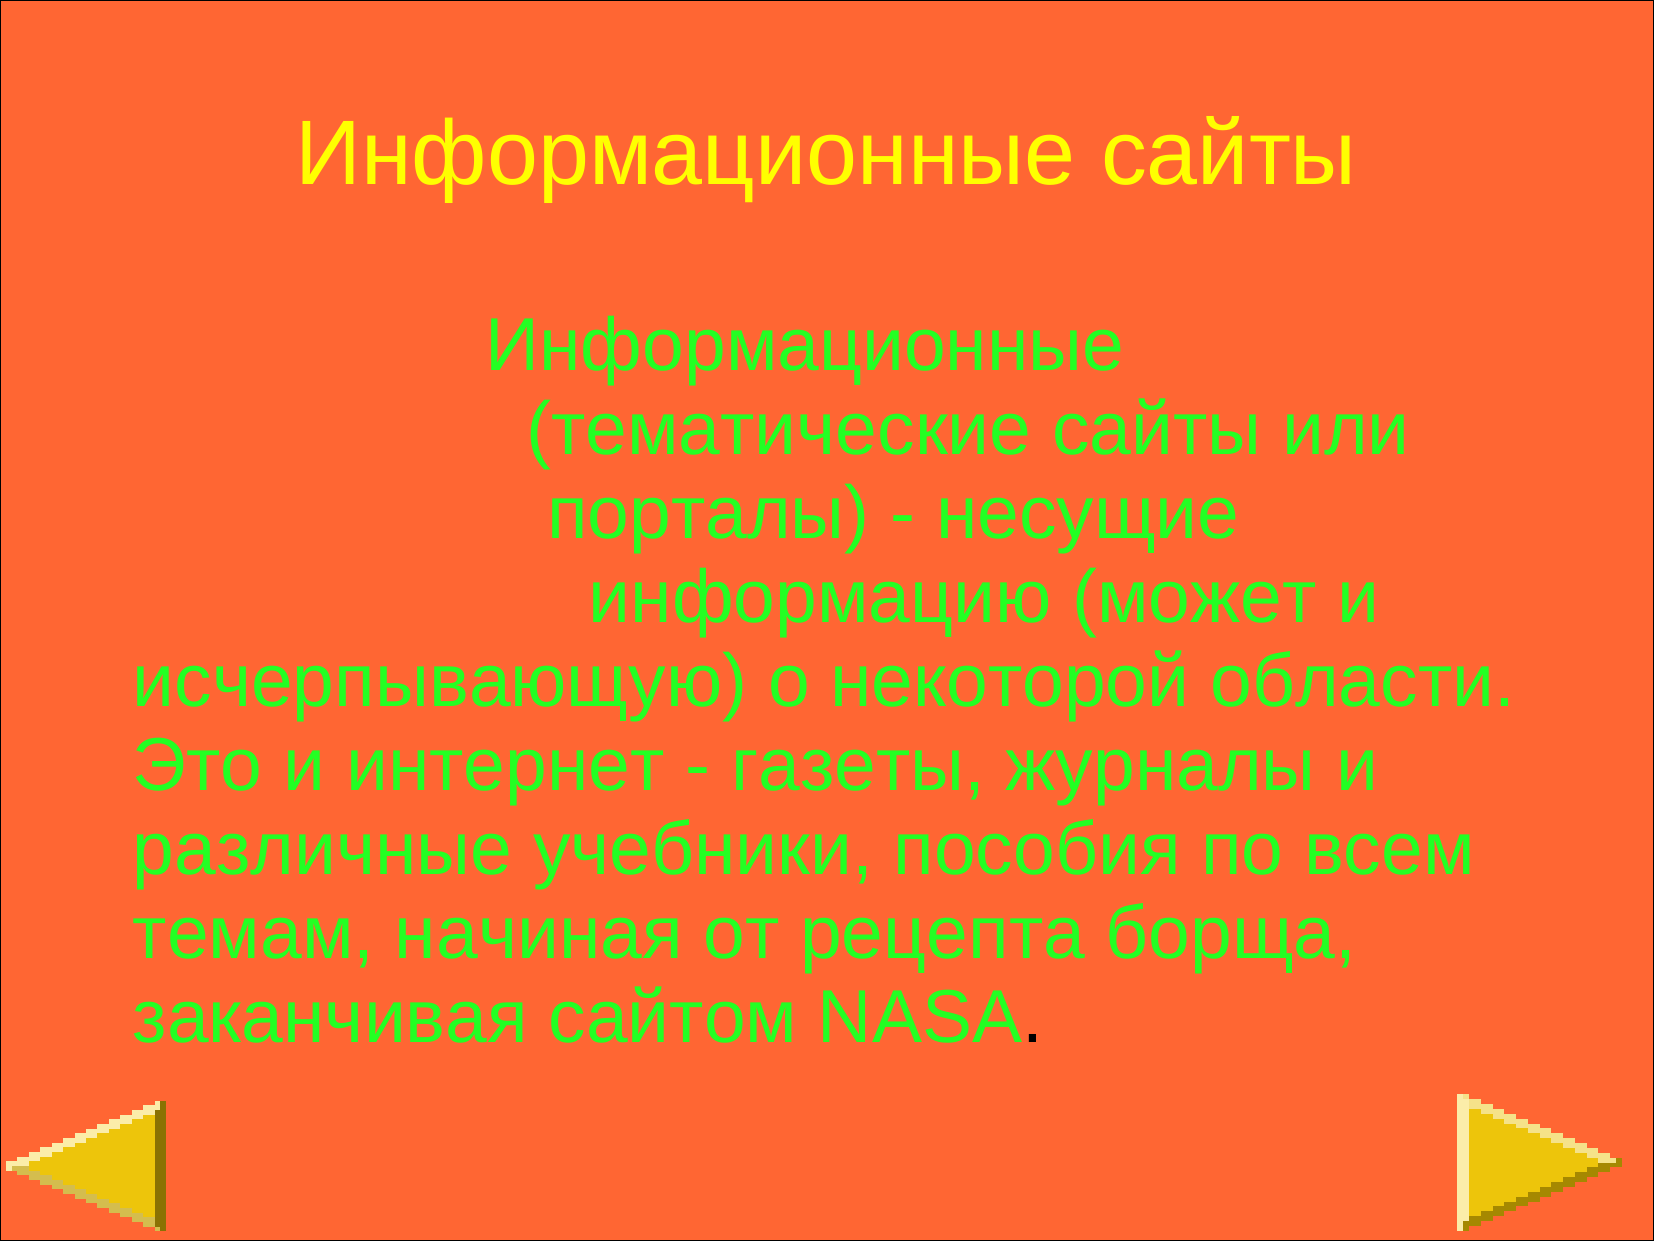

# Информационные сайты
 Информационные (тематические сайты или порталы) - несущие информацию (может и исчерпывающую) о некоторой области. Это и интернет - газеты, журналы и различные учебники, пособия по всем темам, начиная от рецепта борща, заканчивая сайтом NASA.